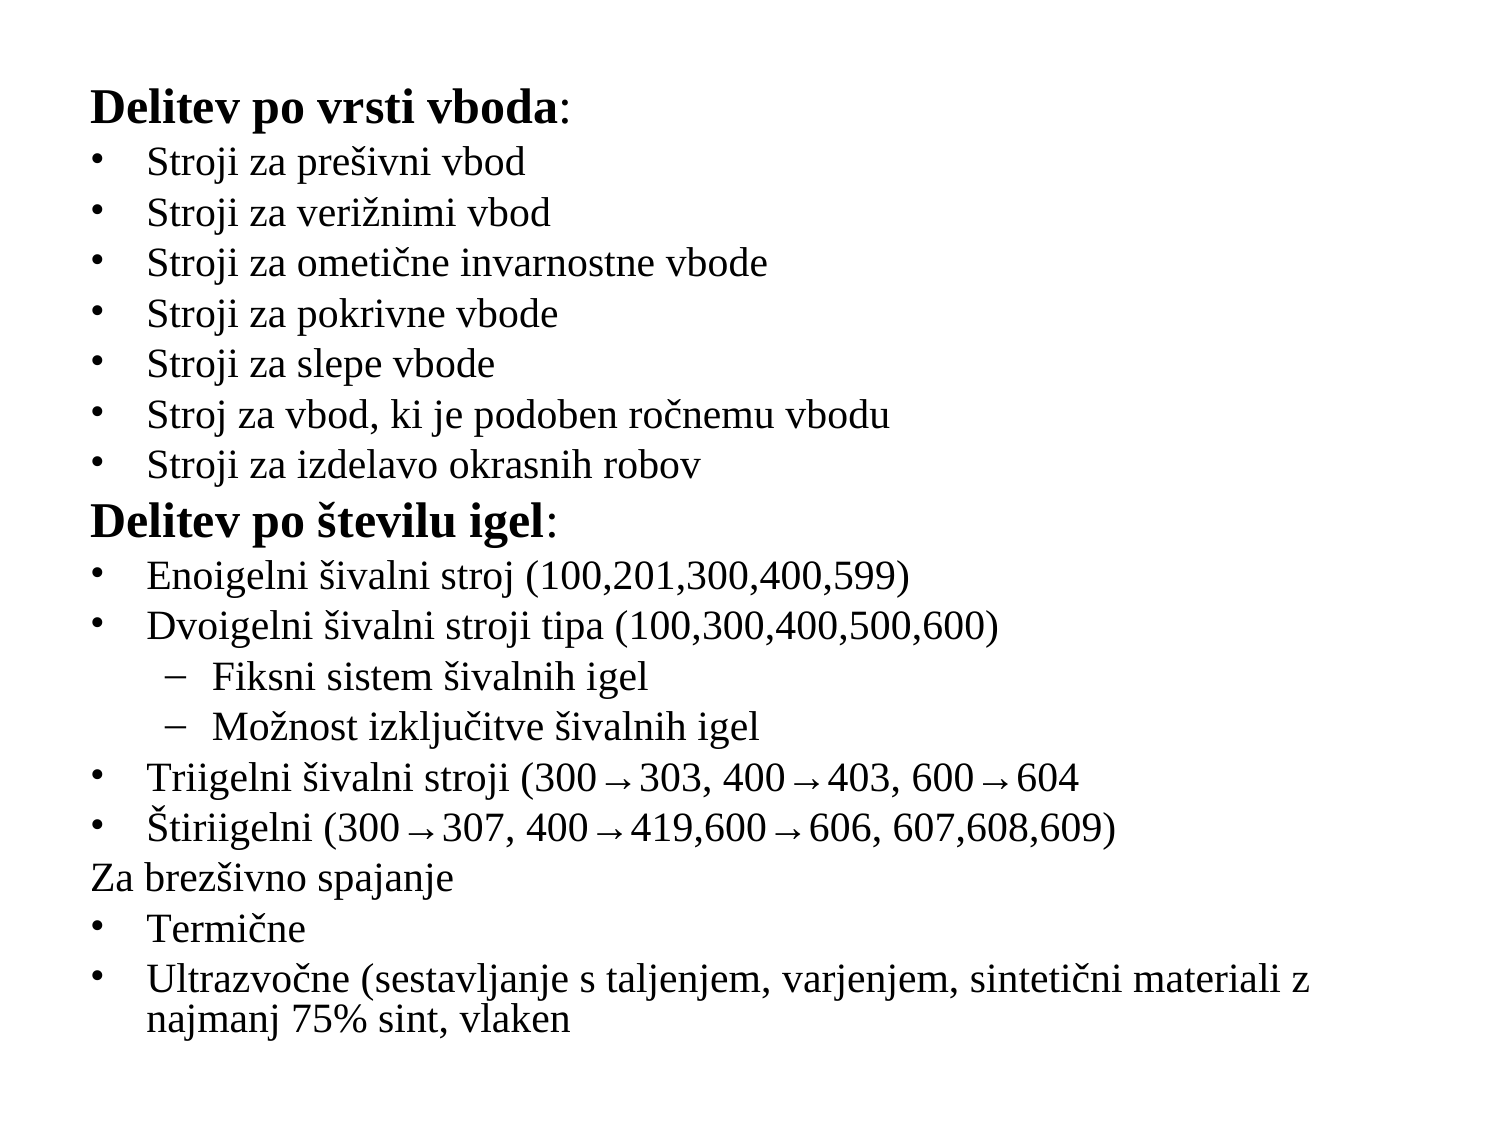

# Delitev po vrsti vboda:
Stroji za prešivni vbod
Stroji za verižnimi vbod
Stroji za ometične invarnostne vbode
Stroji za pokrivne vbode
Stroji za slepe vbode
Stroj za vbod, ki je podoben ročnemu vbodu
Stroji za izdelavo okrasnih robov
Delitev po številu igel:
Enoigelni šivalni stroj (100,201,300,400,599)
Dvoigelni šivalni stroji tipa (100,300,400,500,600)
Fiksni sistem šivalnih igel
Možnost izključitve šivalnih igel
Triigelni šivalni stroji (300→303, 400→403, 600→604
Štiriigelni (300→307, 400→419,600→606, 607,608,609)
Za brezšivno spajanje
Termične
Ultrazvočne (sestavljanje s taljenjem, varjenjem, sintetični materiali z najmanj 75% sint, vlaken